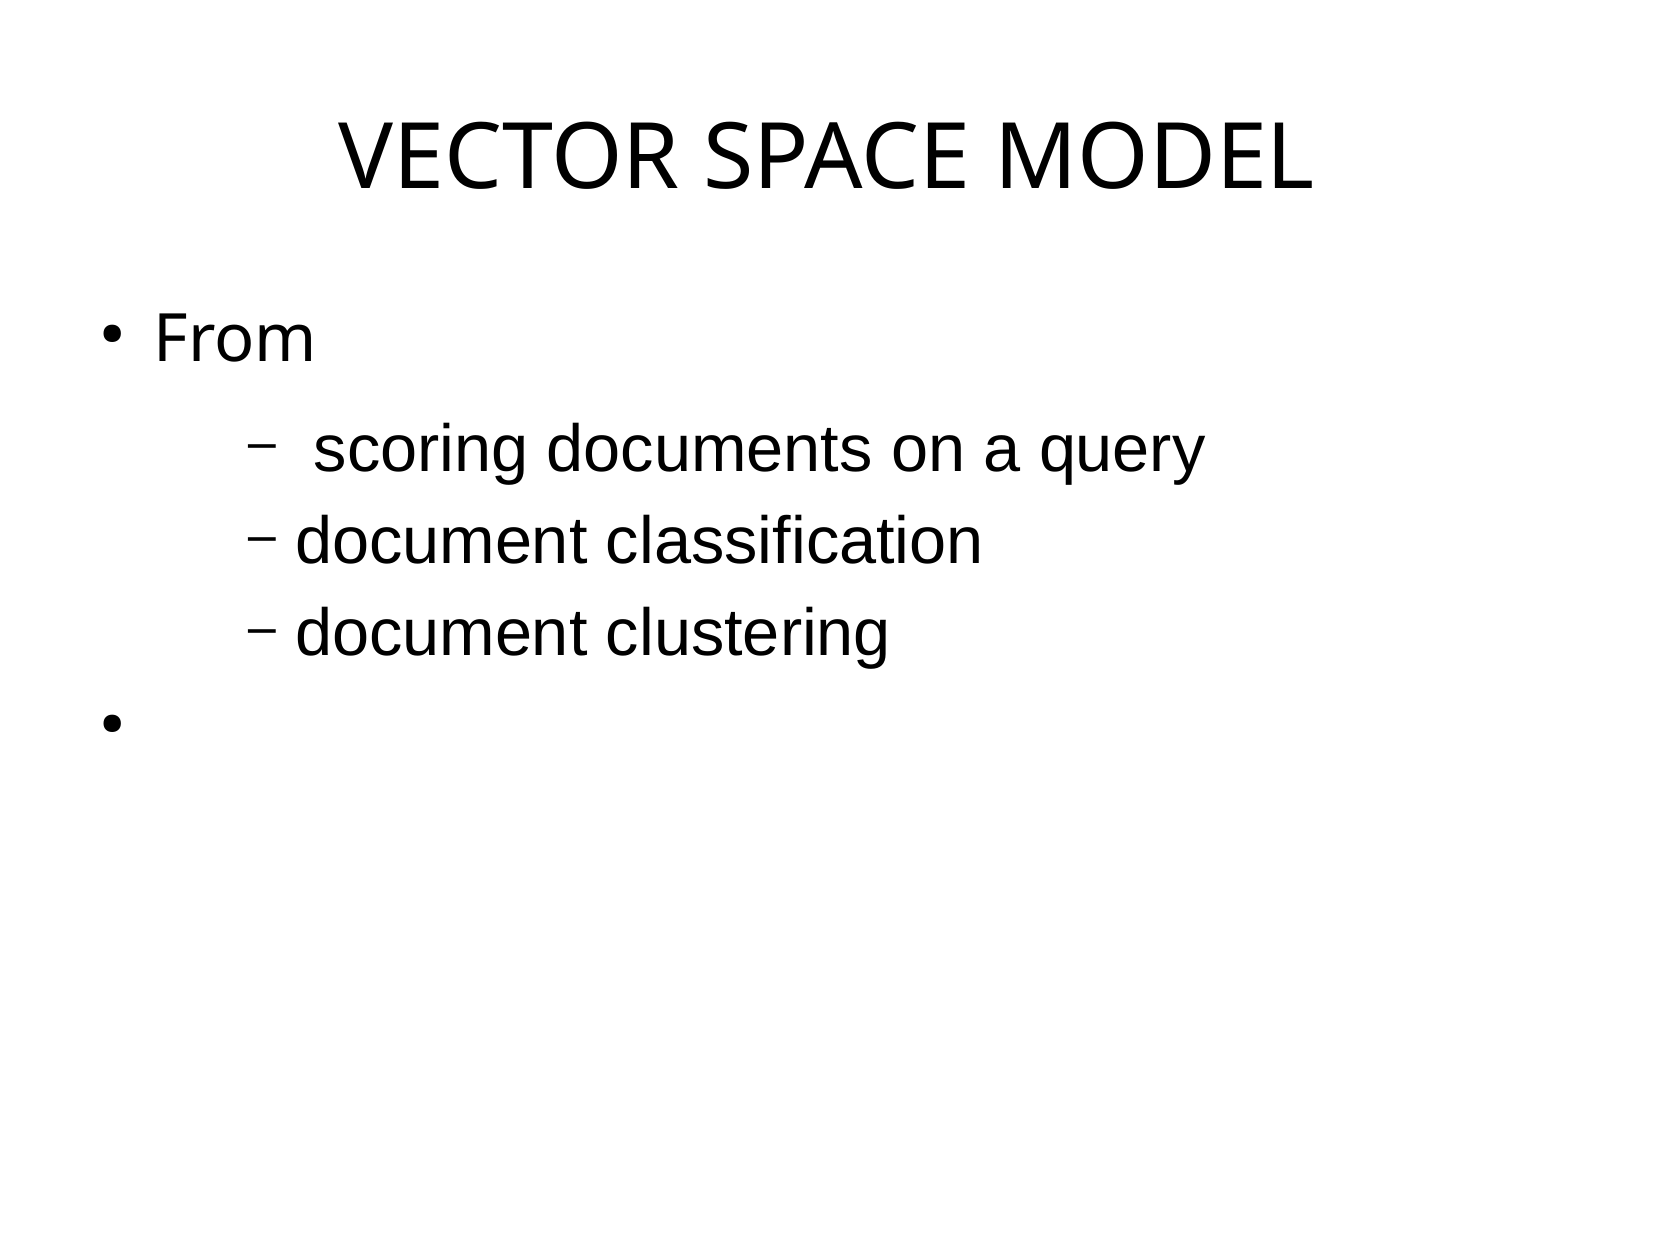

# VECTOR SPACE MODEL
From
 scoring documents on a query
document classification
document clustering